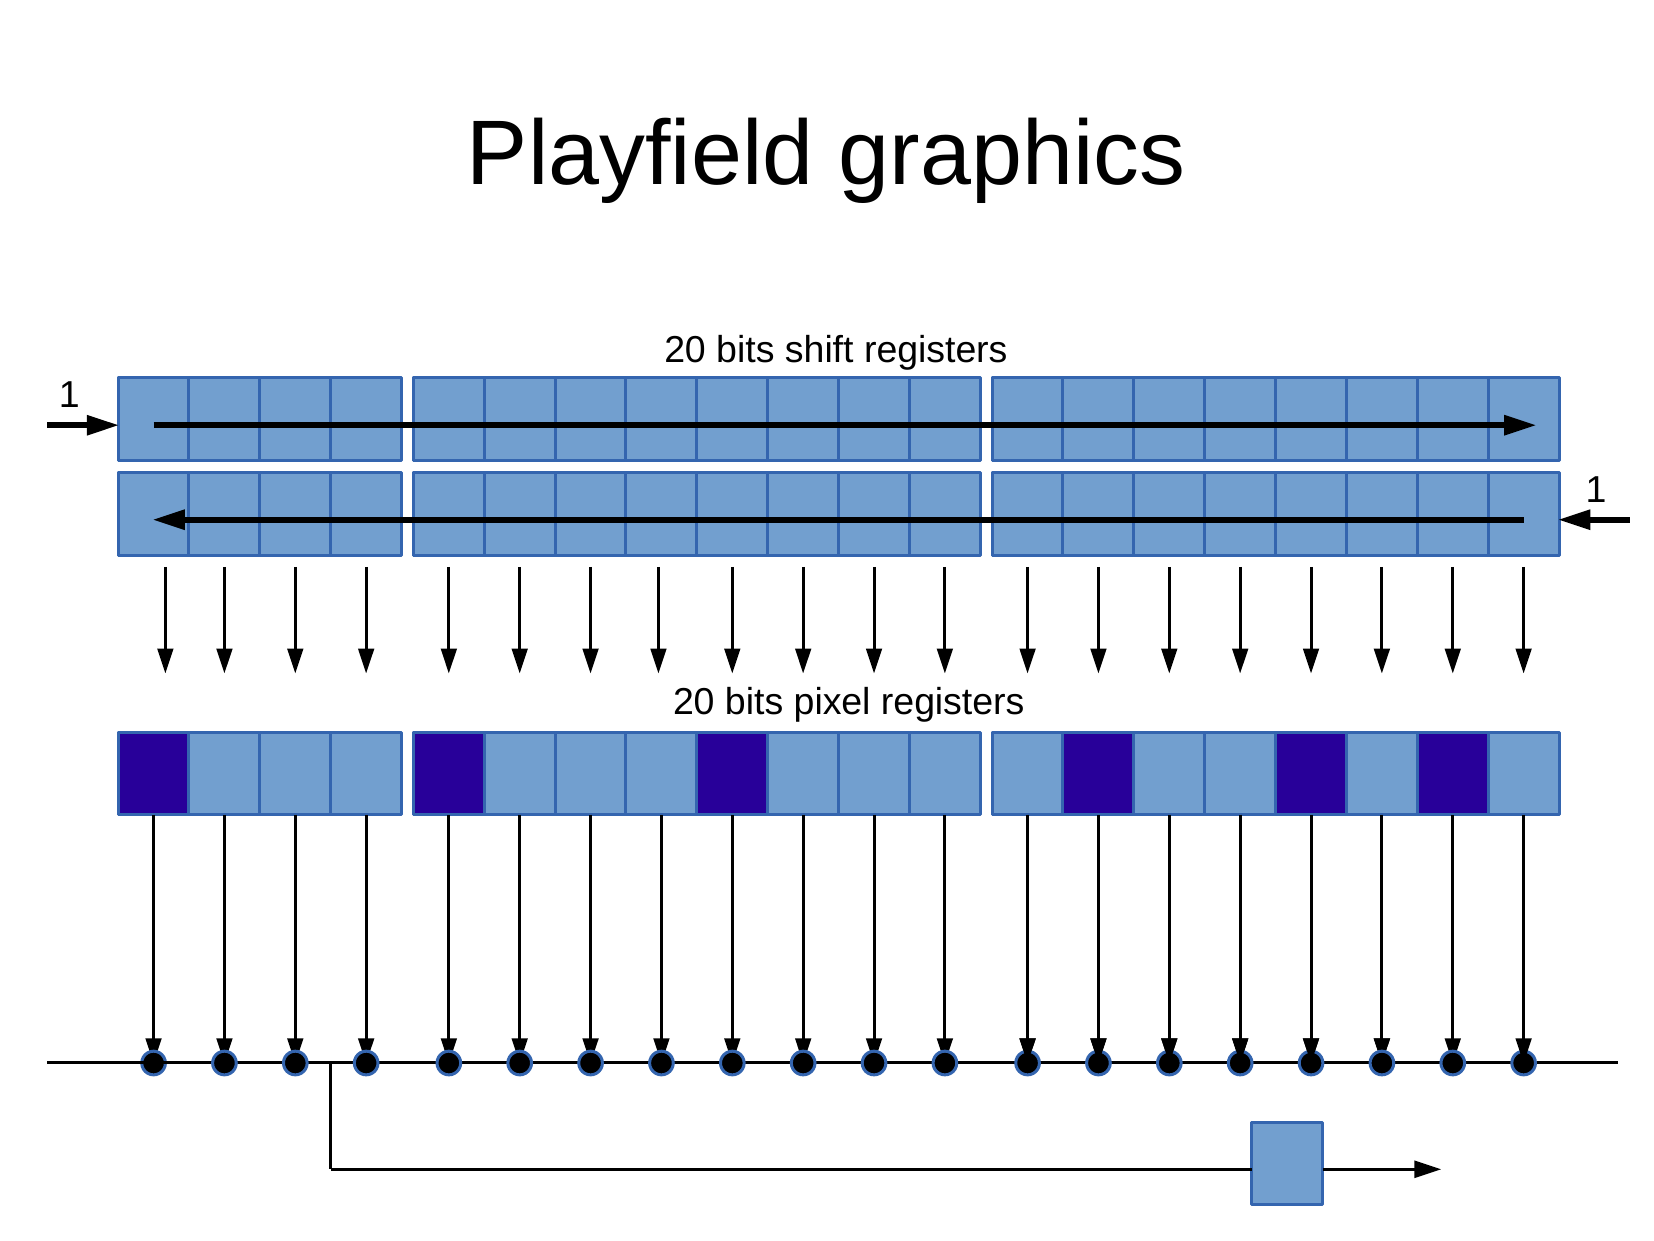

# Playfield graphics
20 bits shift registers
1
1
20 bits pixel registers